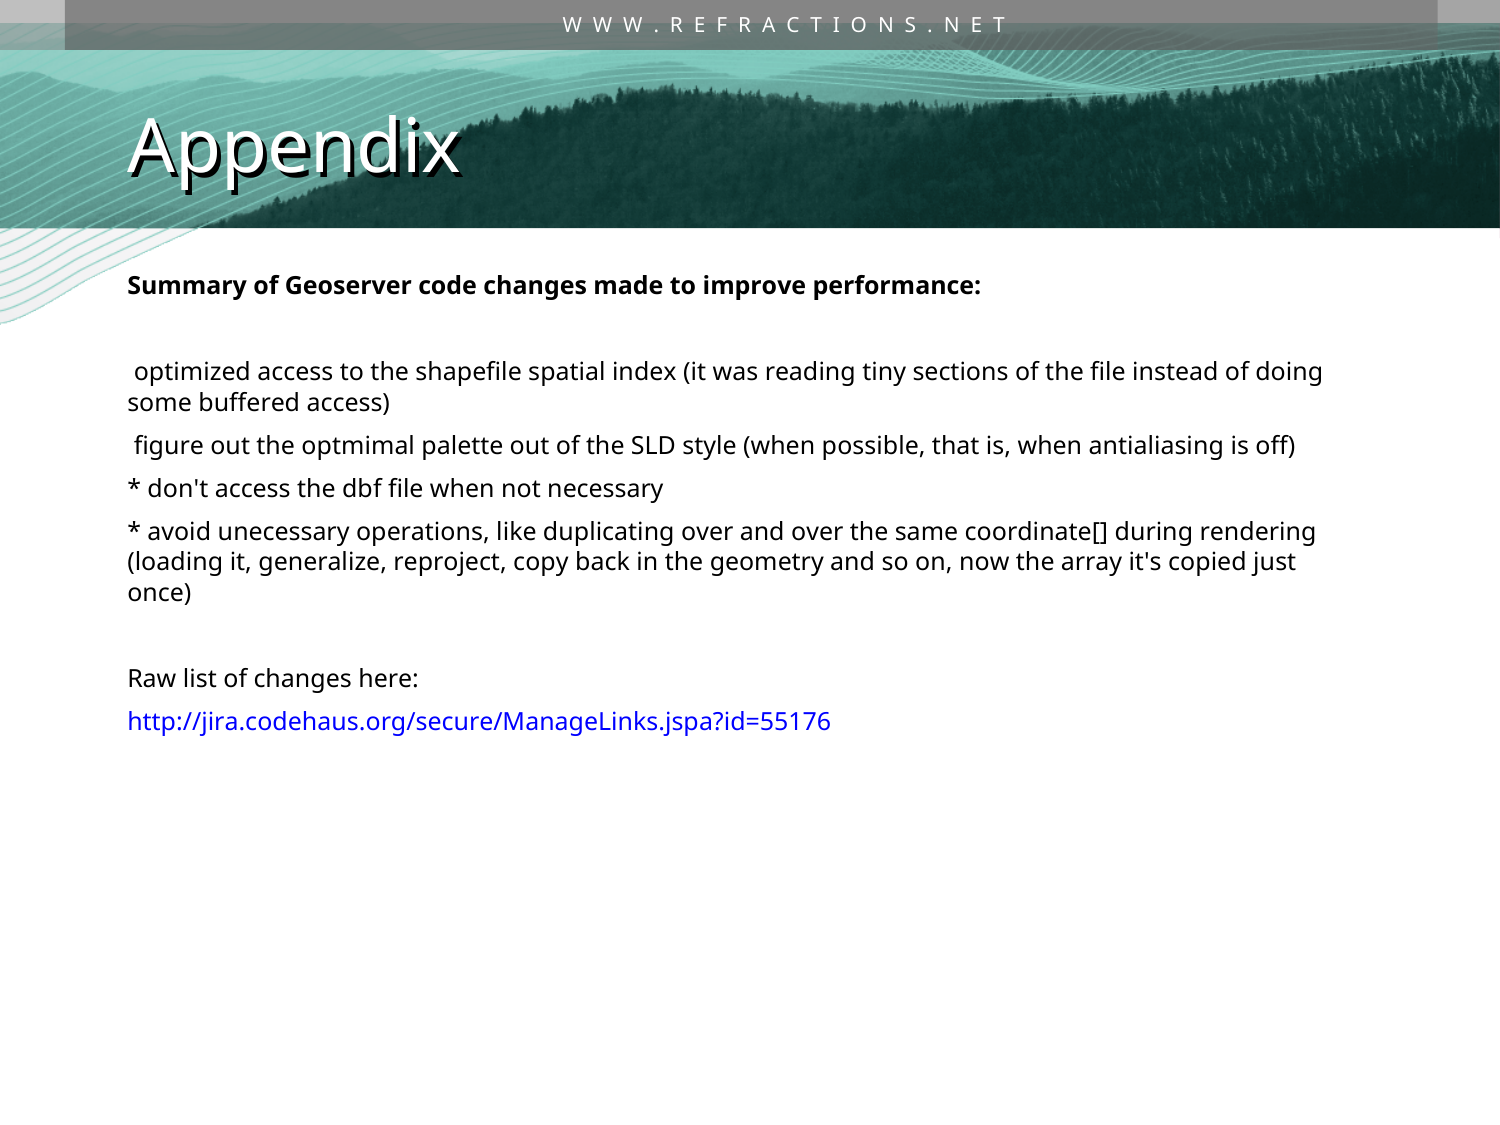

# Appendix
Summary of Geoserver code changes made to improve performance:
 optimized access to the shapefile spatial index (it was reading tiny sections of the file instead of doing some buffered access)
 figure out the optmimal palette out of the SLD style (when possible, that is, when antialiasing is off)
* don't access the dbf file when not necessary
* avoid unecessary operations, like duplicating over and over the same coordinate[] during rendering (loading it, generalize, reproject, copy back in the geometry and so on, now the array it's copied just once)
Raw list of changes here:
http://jira.codehaus.org/secure/ManageLinks.jspa?id=55176